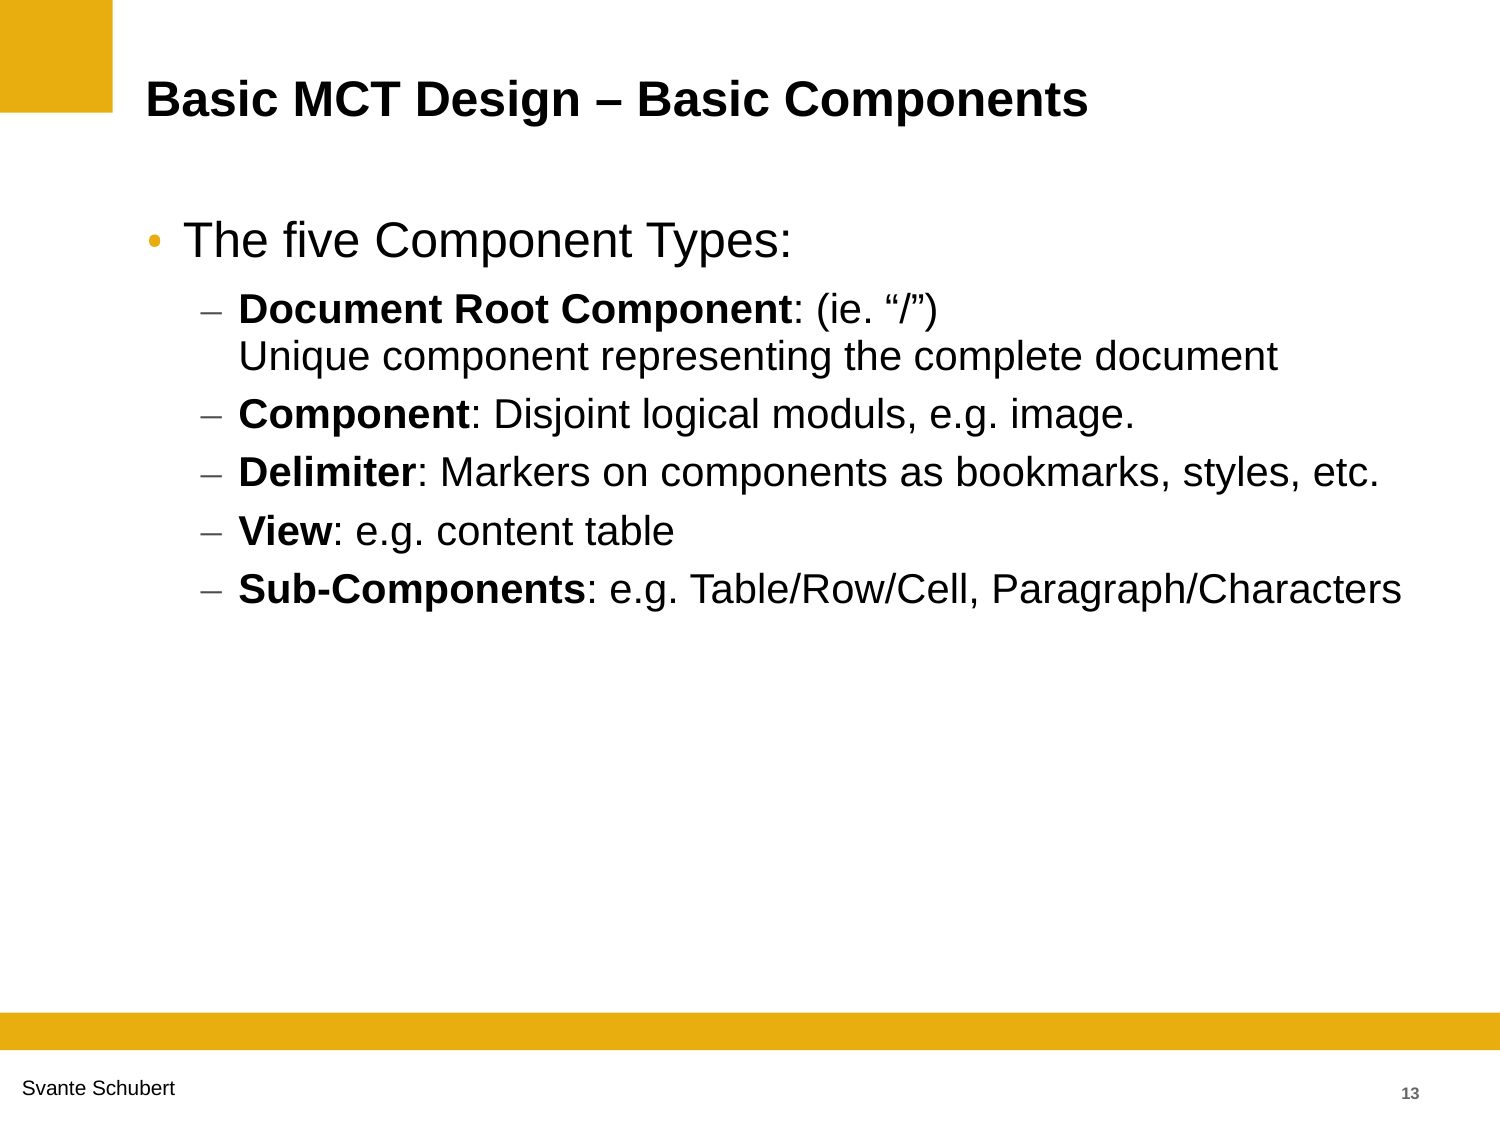

# Basic MCT Design – Basic Components
The five Component Types:
Document Root Component: (ie. “/”)
Unique component representing the complete document
Component: Disjoint logical moduls, e.g. image.
Delimiter: Markers on components as bookmarks, styles, etc.
View: e.g. content table
Sub-Components: e.g. Table/Row/Cell, Paragraph/Characters
Svante Schubert